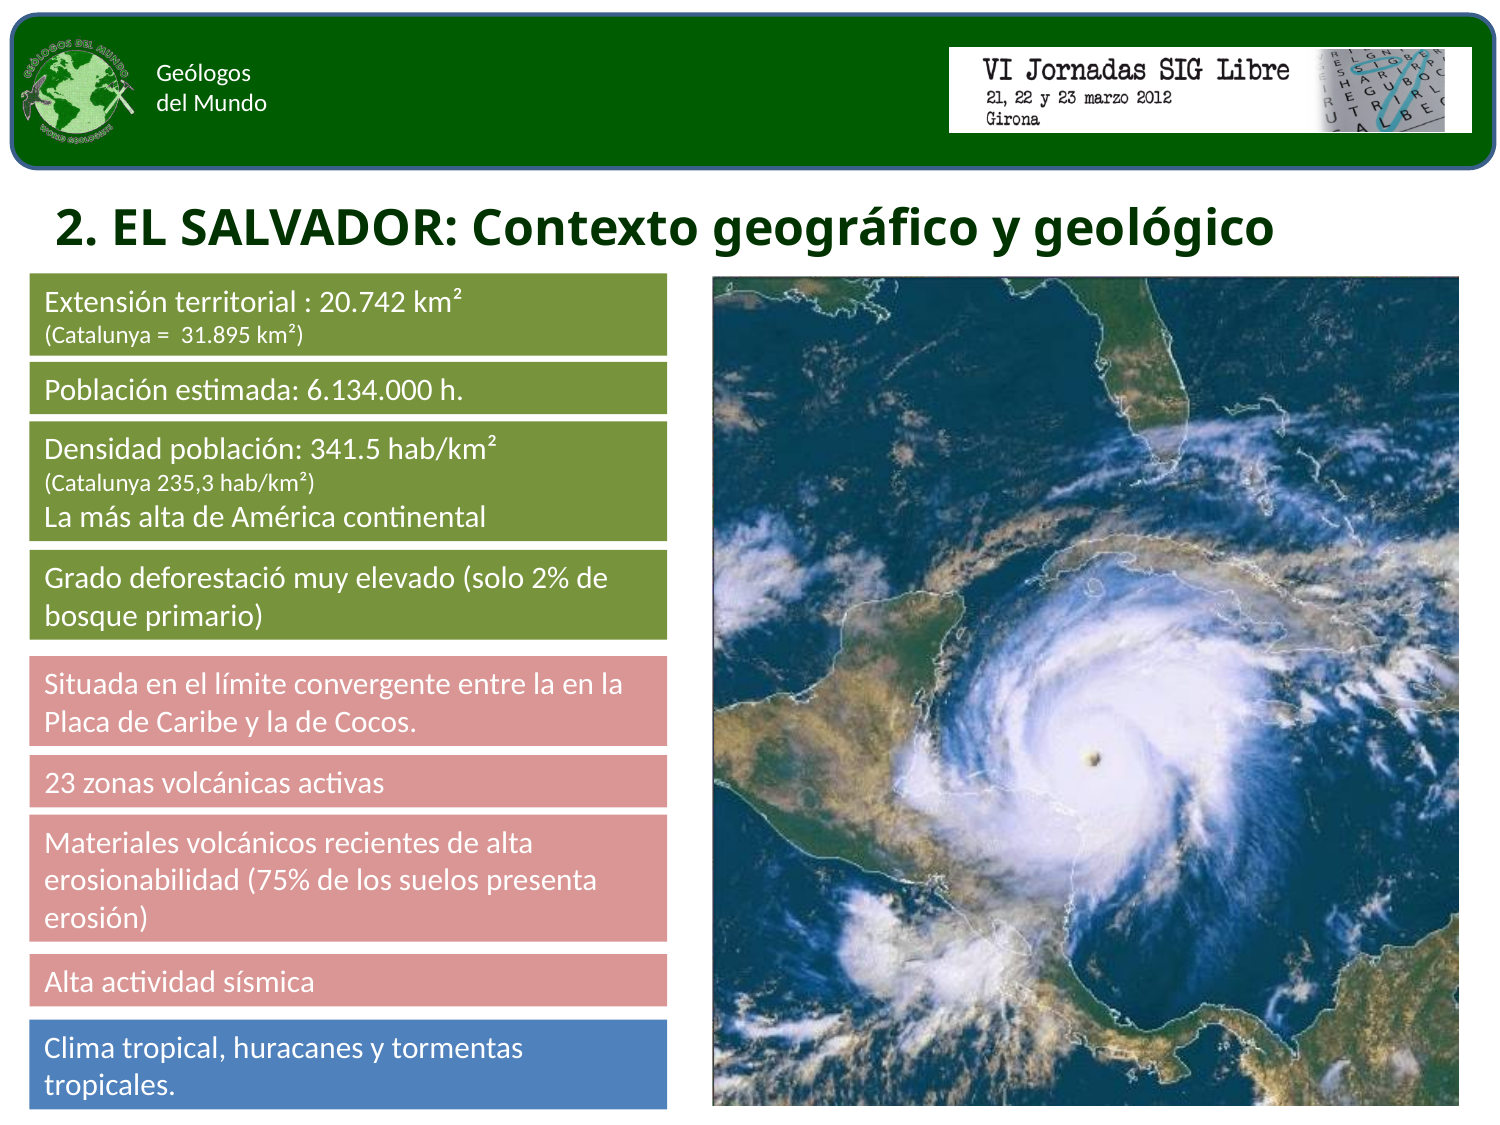

Geólogos
del Mundo
2. EL SALVADOR: Contexto geográfico y geológico
Extensión territorial : 20.742 km²
(Catalunya = 31.895 km²)
Población estimada: 6.134.000 h.
Densidad población: 341.5 hab/km²
(Catalunya 235,3 hab/km²)
La más alta de América continental
Grado deforestació muy elevado (solo 2% de bosque primario)
Situada en el límite convergente entre la en la Placa de Caribe y la de Cocos.
23 zonas volcánicas activas
Materiales volcánicos recientes de alta erosionabilidad (75% de los suelos presenta erosión)
Alta actividad sísmica
Clima tropical, huracanes y tormentas tropicales.